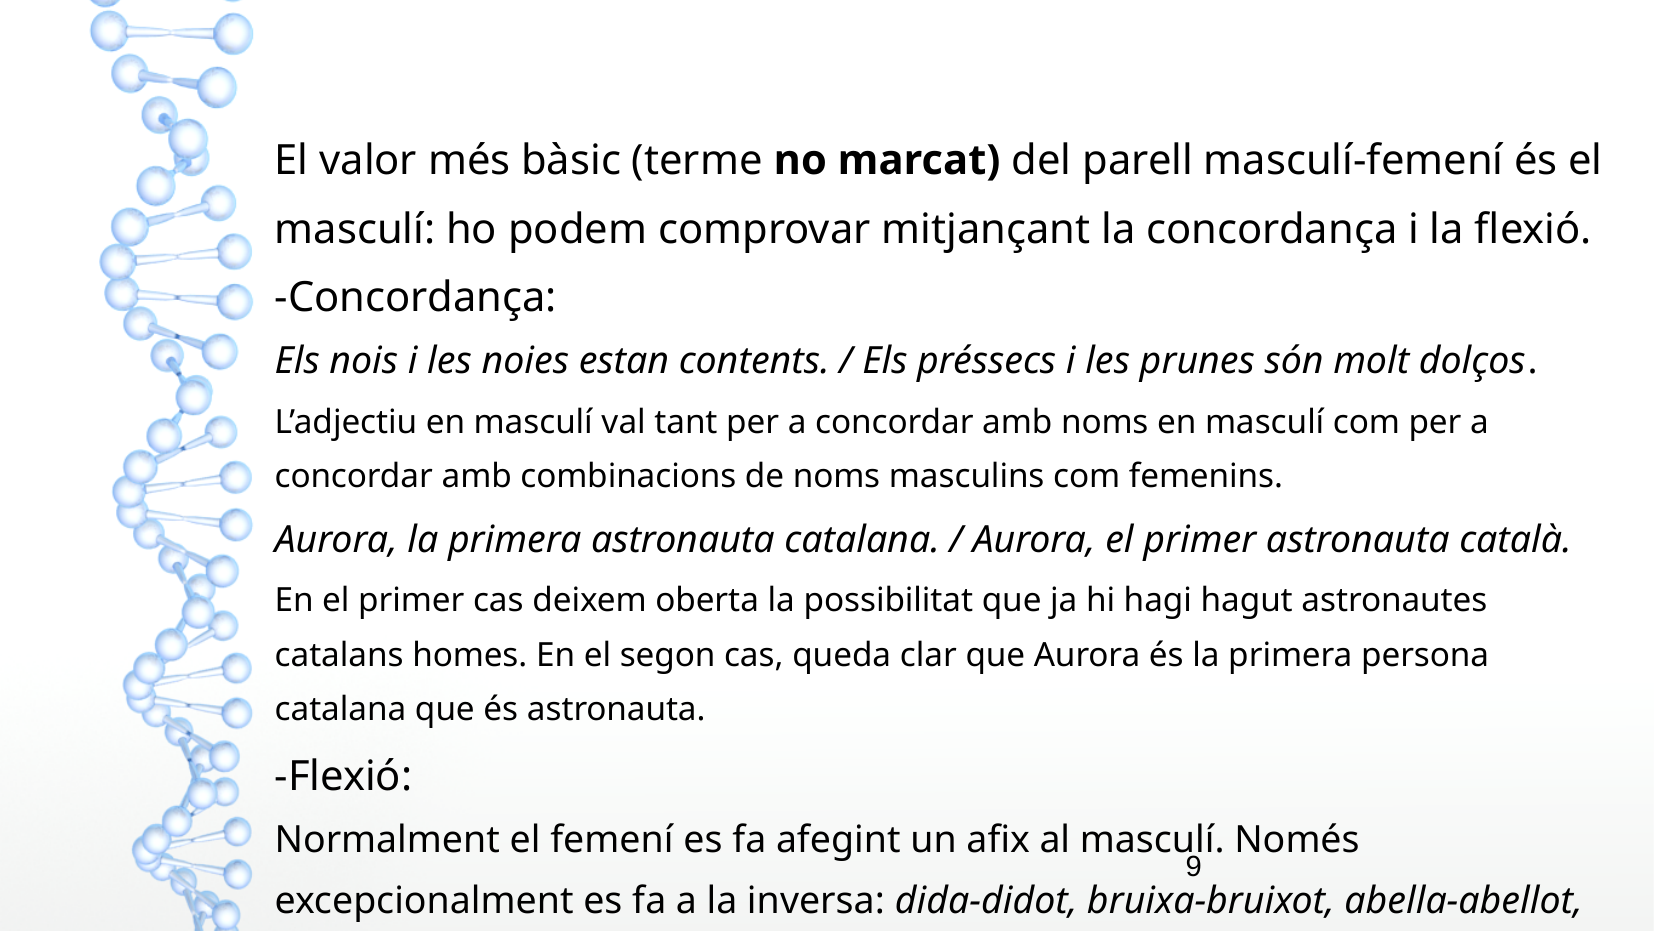

El valor més bàsic (terme no marcat) del parell masculí-femení és el masculí: ho podem comprovar mitjançant la concordança i la flexió.
-Concordança:
Els nois i les noies estan contents. / Els préssecs i les prunes són molt dolços.
L’adjectiu en masculí val tant per a concordar amb noms en masculí com per a concordar amb combinacions de noms masculins com femenins.
Aurora, la primera astronauta catalana. / Aurora, el primer astronauta català.
En el primer cas deixem oberta la possibilitat que ja hi hagi hagut astronautes catalans homes. En el segon cas, queda clar que Aurora és la primera persona catalana que és astronauta.
-Flexió:
Normalment el femení es fa afegint un afix al masculí. Només excepcionalment es fa a la inversa: dida-didot, bruixa-bruixot, abella-abellot, merla-merlot.